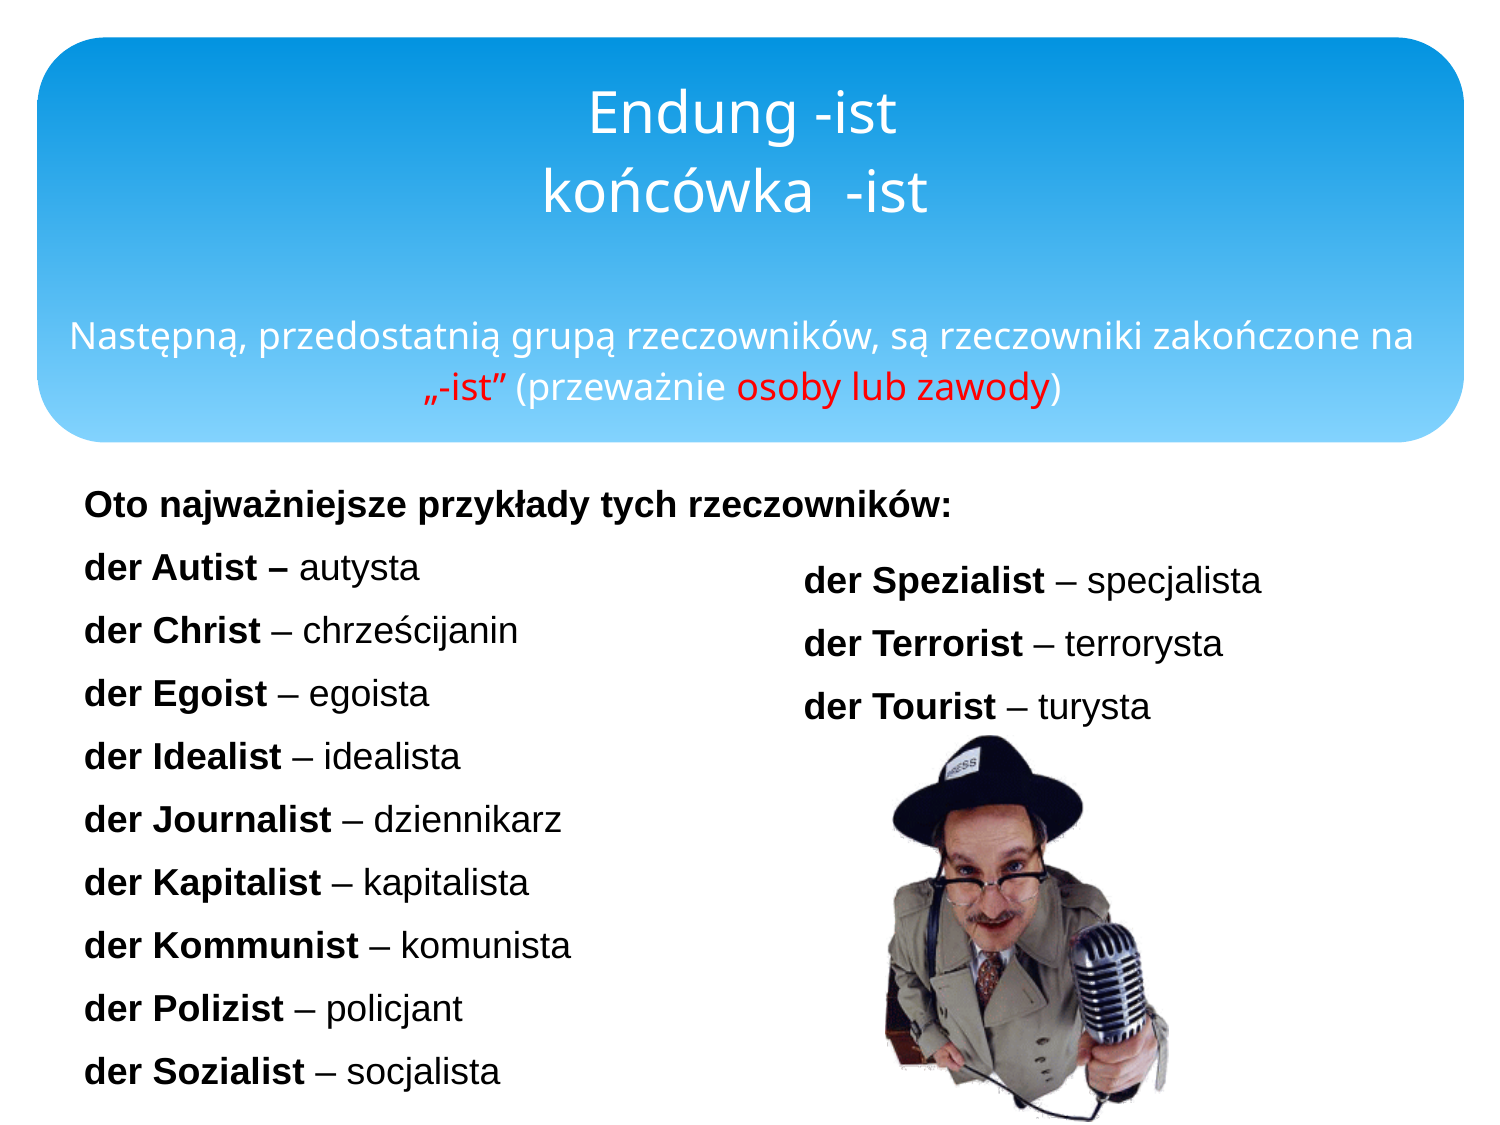

# Endung -ist końcówka -ist Następną, przedostatnią grupą rzeczowników, są rzeczowniki zakończone na „-ist” (przeważnie osoby lub zawody)
Oto najważniejsze przykłady tych rzeczowników:
der Autist – autysta
der Christ – chrześcijanin
der Egoist – egoista
der Idealist – idealista
der Journalist – dziennikarz
der Kapitalist – kapitalista
der Kommunist – komunista
der Polizist – policjant
der Sozialist – socjalista
der Spezialist – specjalista
der Terrorist – terrorysta
der Tourist – turysta